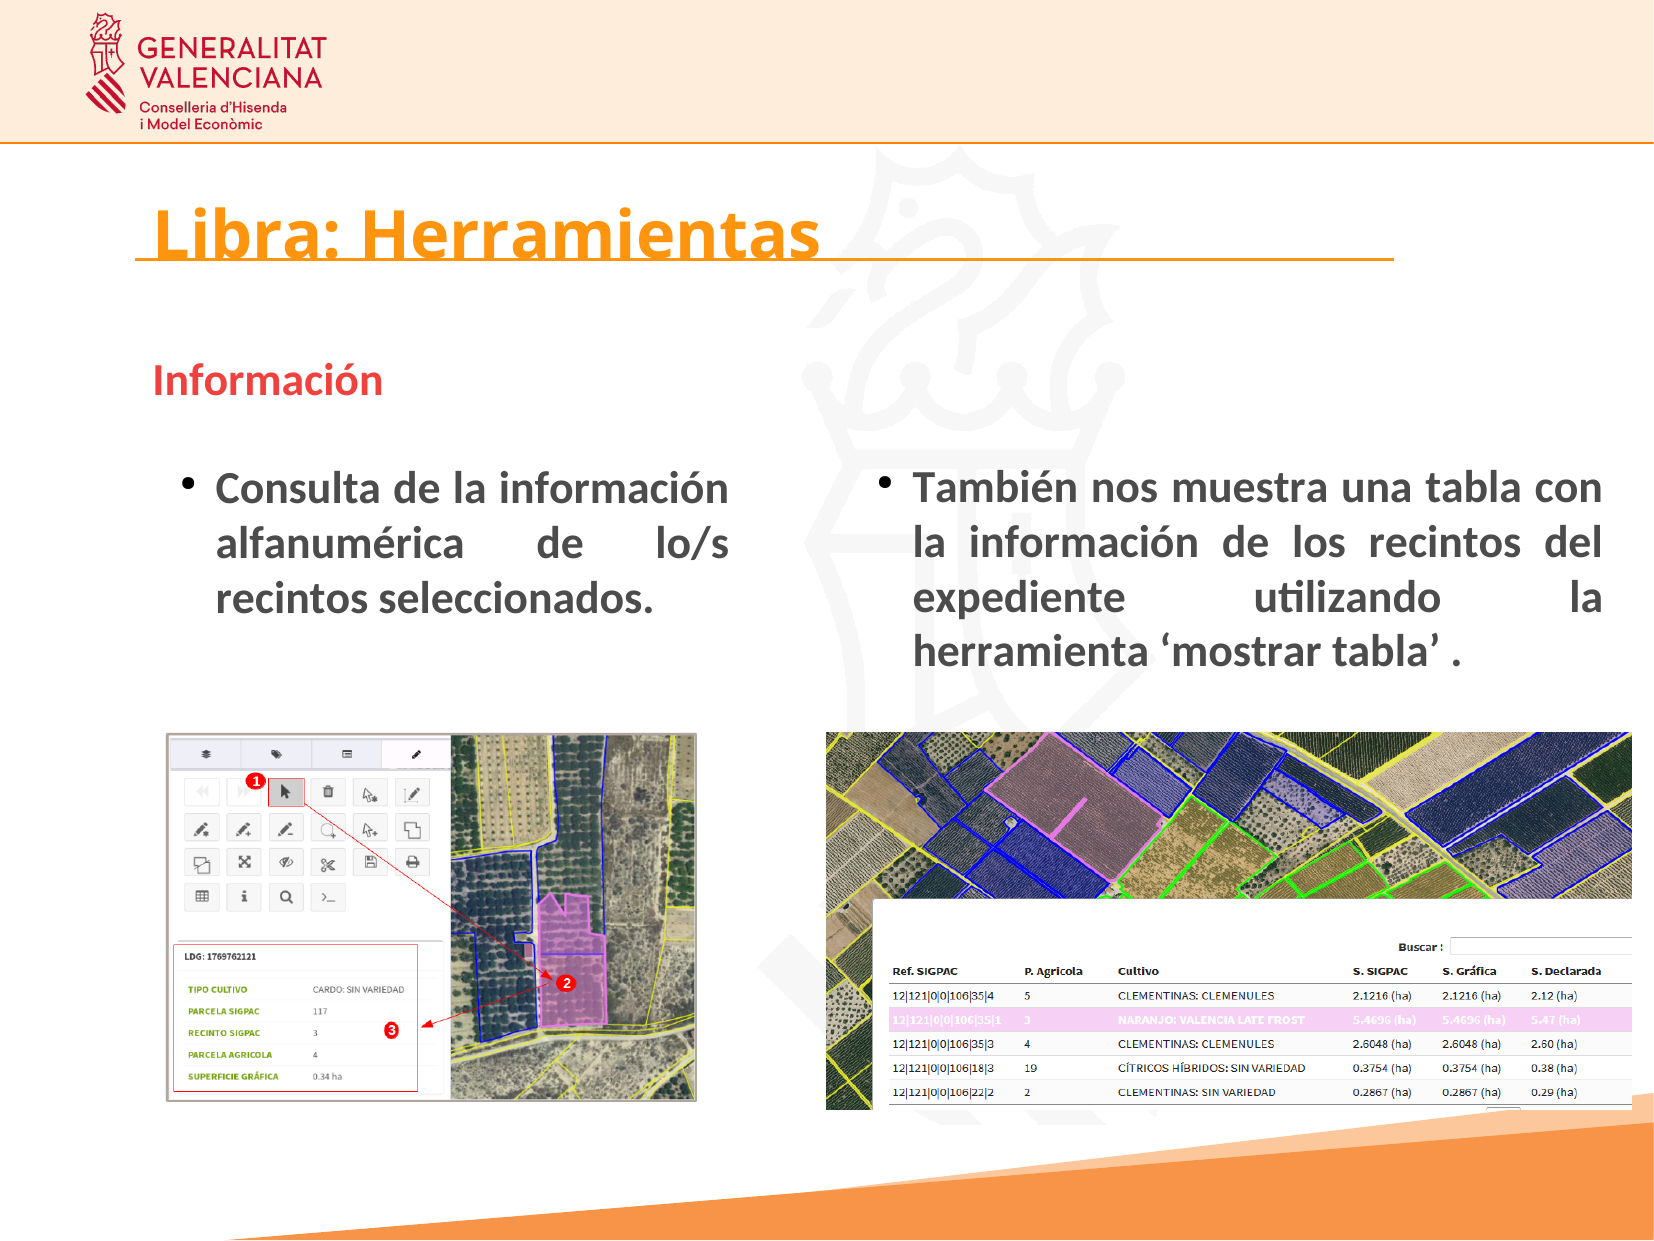

Libra: Herramientas
Información
También nos muestra una tabla con la información de los recintos del expediente utilizando la herramienta ‘mostrar tabla’ .
Consulta de la información alfanumérica de lo/s recintos seleccionados.